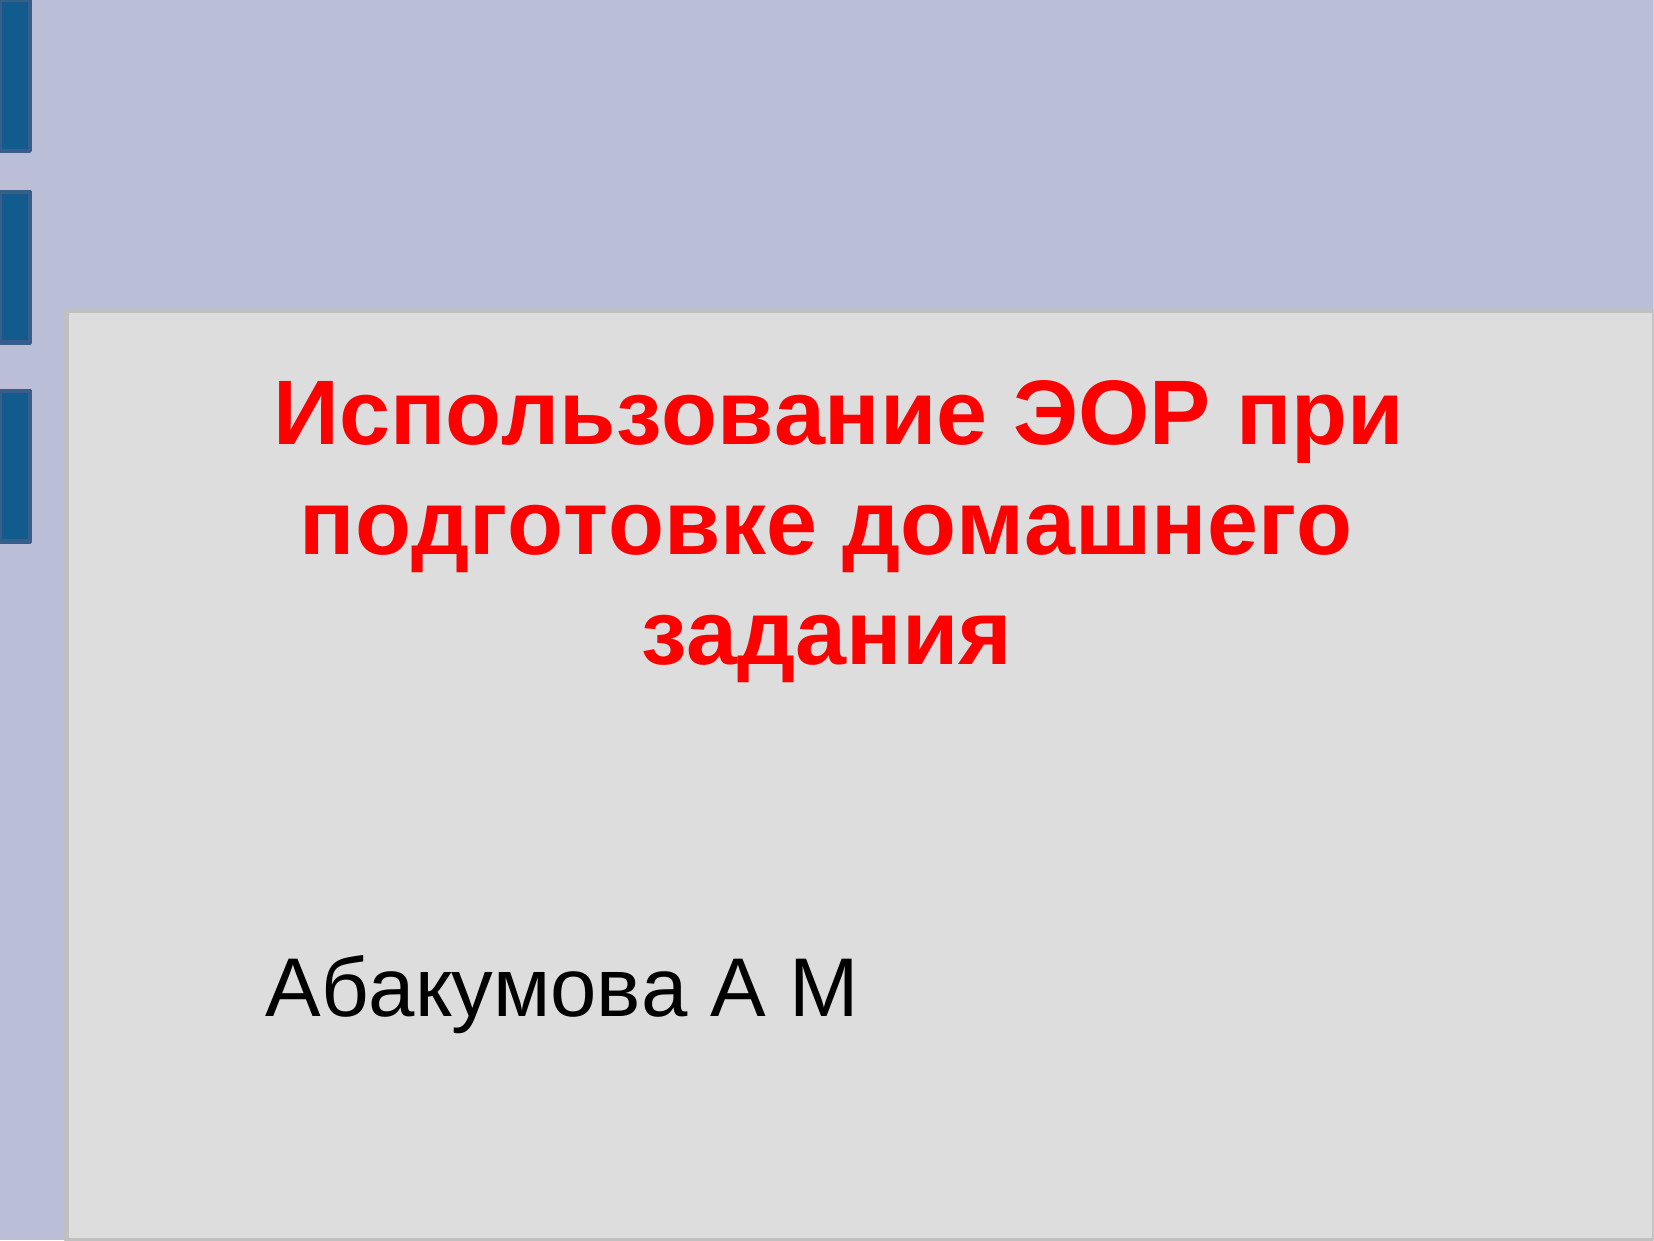

# Использование ЭОР при подготовке домашнего задания
Абакумова А М